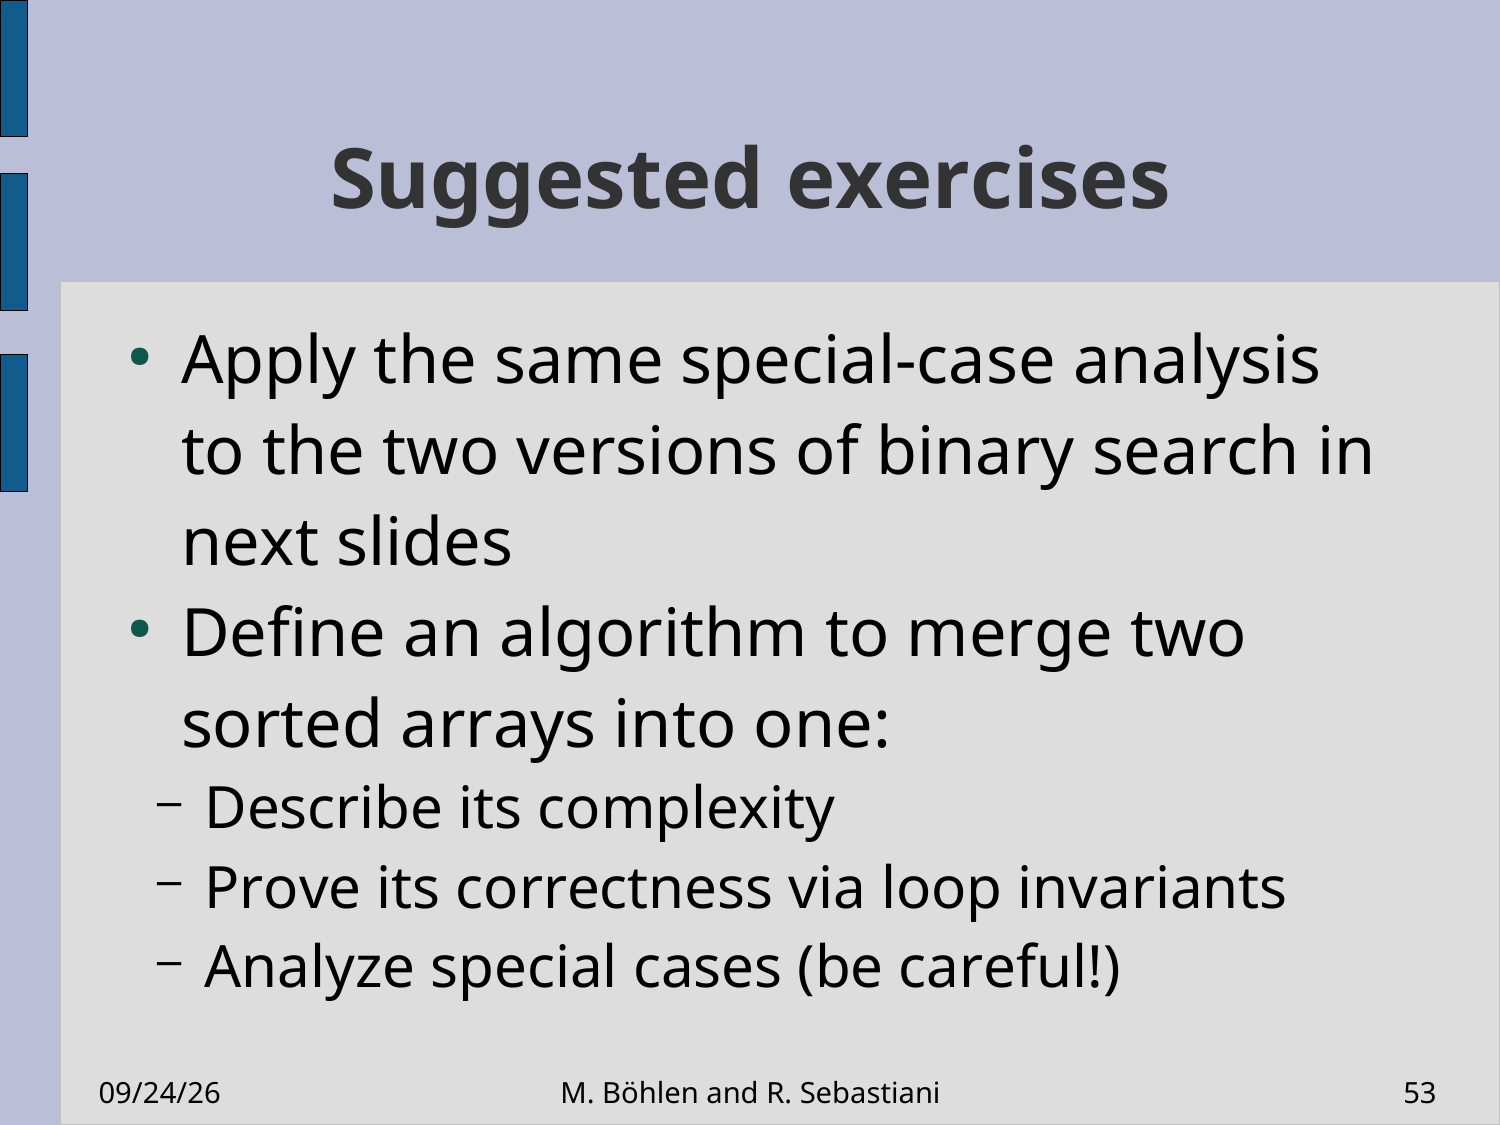

# Suggested exercises
Apply the same special-case analysis to the two versions of binary search in next slides
Define an algorithm to merge two sorted arrays into one:
Describe its complexity
Prove its correctness via loop invariants
Analyze special cases (be careful!)
M. Böhlen and R. Sebastiani
53